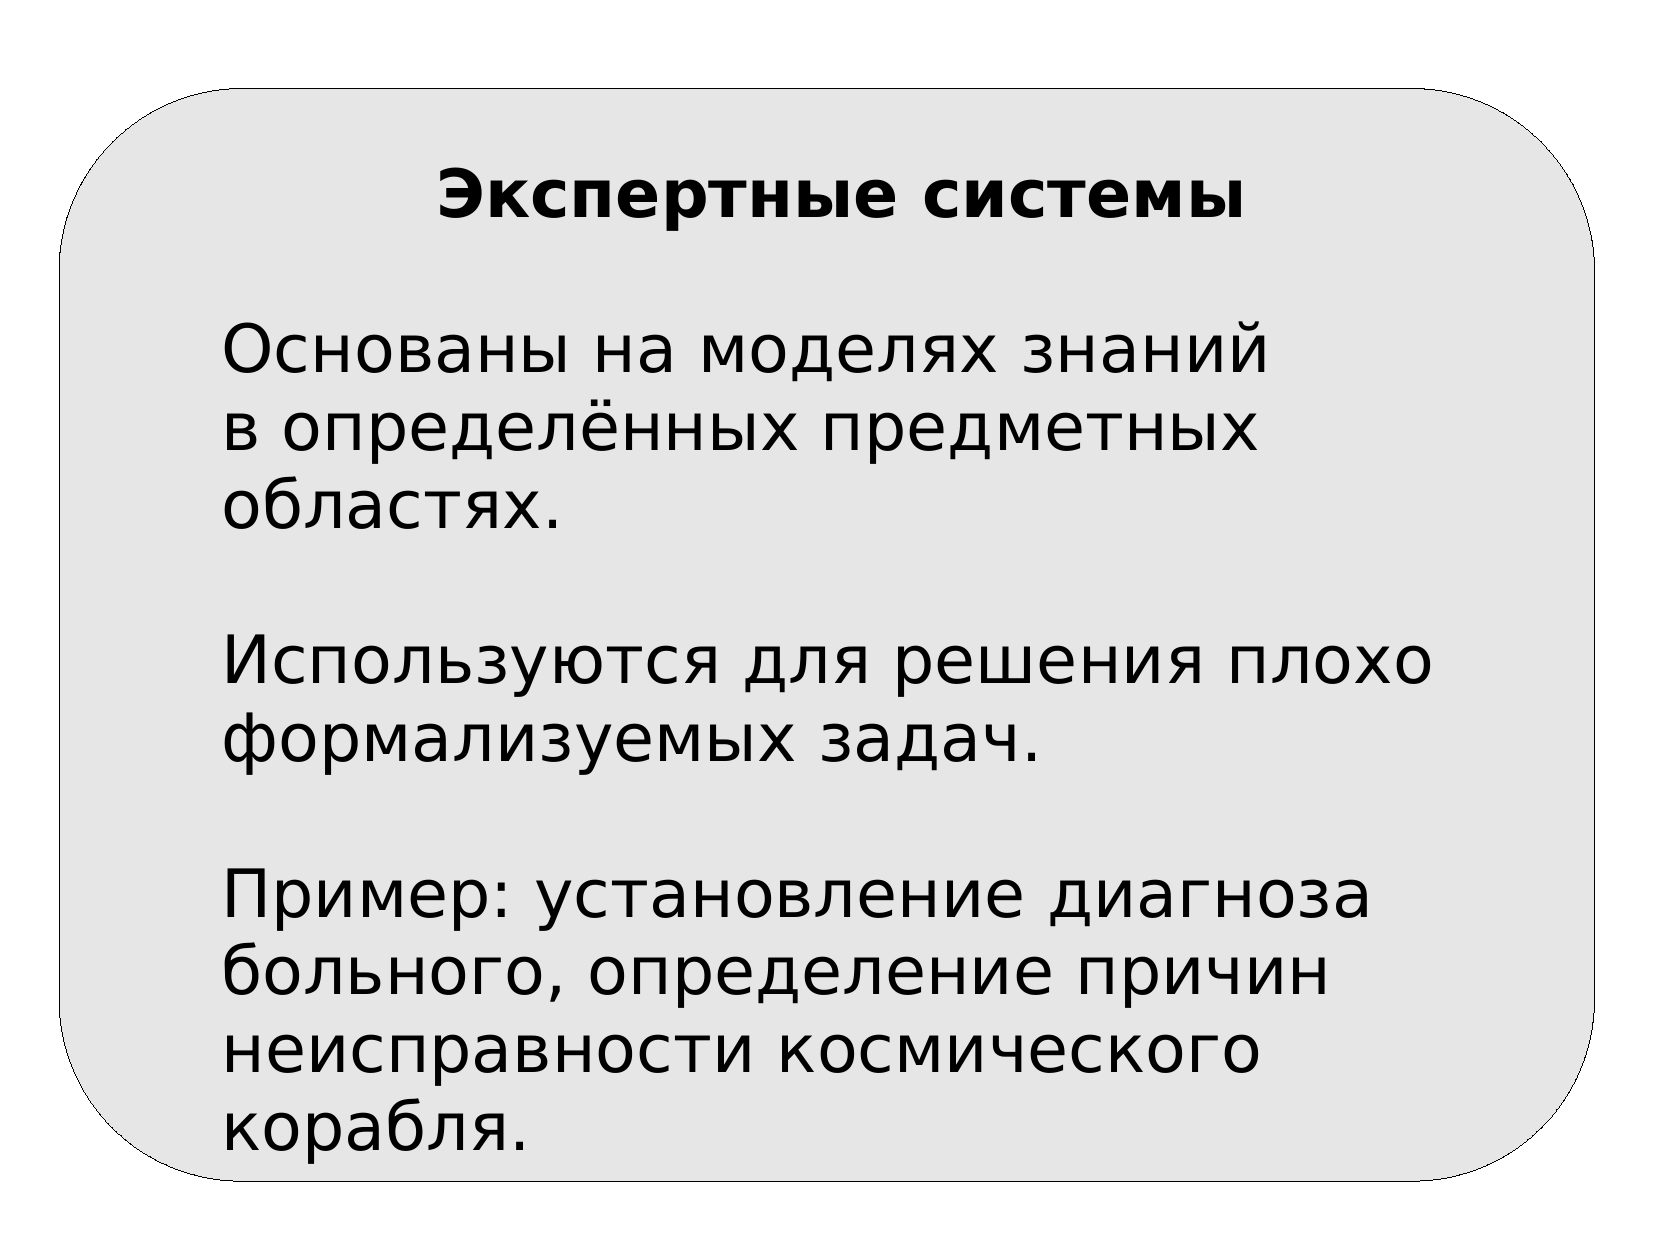

Экспертные системы
Основаны на моделях знаний
в определённых предметных
областях.
Используются для решения плохо формализуемых задач.
Пример: установление диагноза
больного, определение причин
неисправности космического
корабля.